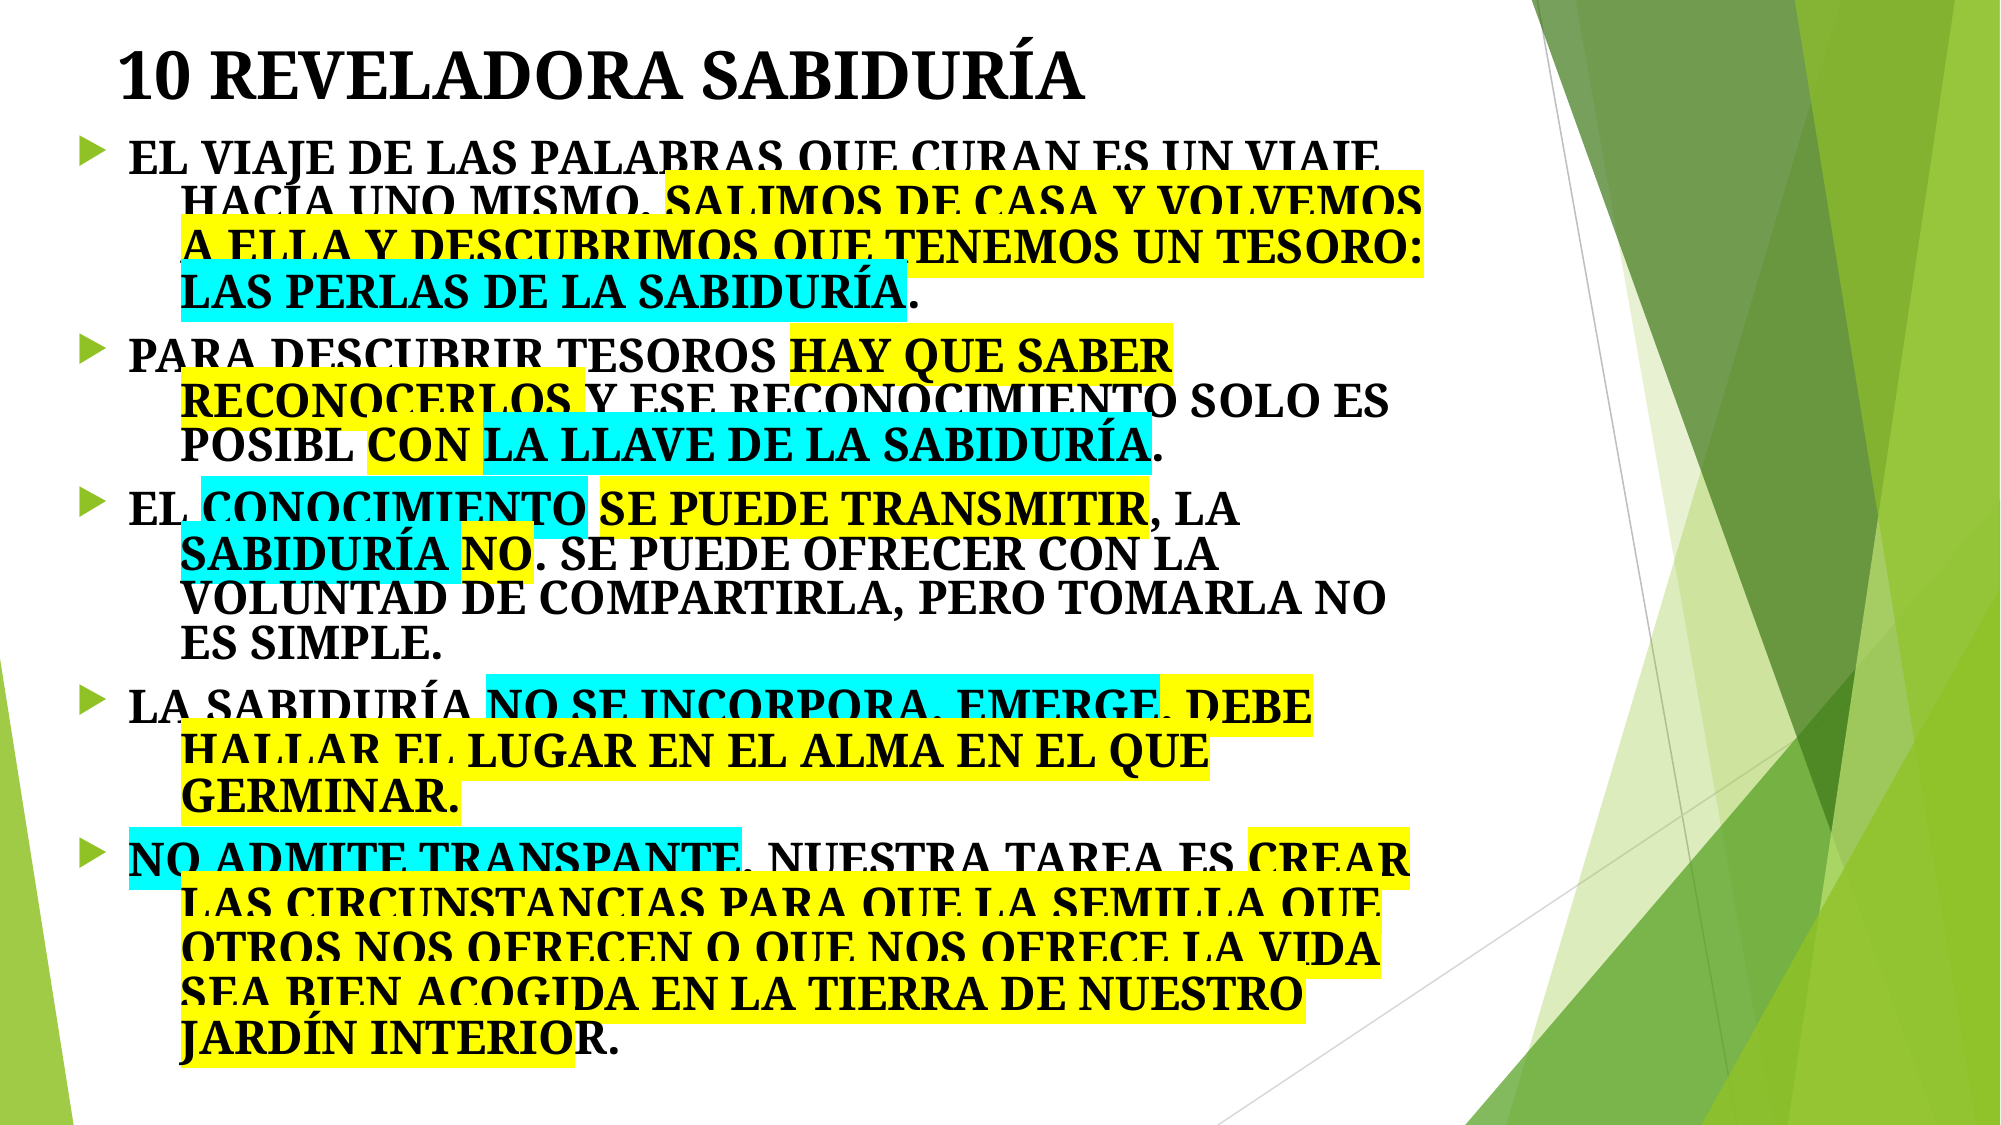

# 10 REVELADORA SABIDURÍA
EL VIAJE DE LAS PALABRAS QUE CURAN ES UN VIAJE HACIA UNO MISMO. SALIMOS DE CASA Y VOLVEMOS A ELLA Y DESCUBRIMOS QUE TENEMOS UN TESORO: LAS PERLAS DE LA SABIDURÍA.
PARA DESCUBRIR TESOROS HAY QUE SABER RECONOCERLOS Y ESE RECONOCIMIENTO SOLO ES POSIBL CON LA LLAVE DE LA SABIDURÍA.
EL CONOCIMIENTO SE PUEDE TRANSMITIR, LA SABIDURÍA NO. SE PUEDE OFRECER CON LA VOLUNTAD DE COMPARTIRLA, PERO TOMARLA NO ES SIMPLE.
LA SABIDURÍA NO SE INCORPORA, EMERGE. DEBE HALLAR EL LUGAR EN EL ALMA EN EL QUE GERMINAR.
NO ADMITE TRANSPANTE. NUESTRA TAREA ES CREAR LAS CIRCUNSTANCIAS PARA QUE LA SEMILLA QUE OTROS NOS OFRECEN O QUE NOS OFRECE LA VIDA SEA BIEN ACOGIDA EN LA TIERRA DE NUESTRO JARDÍN INTERIOR.